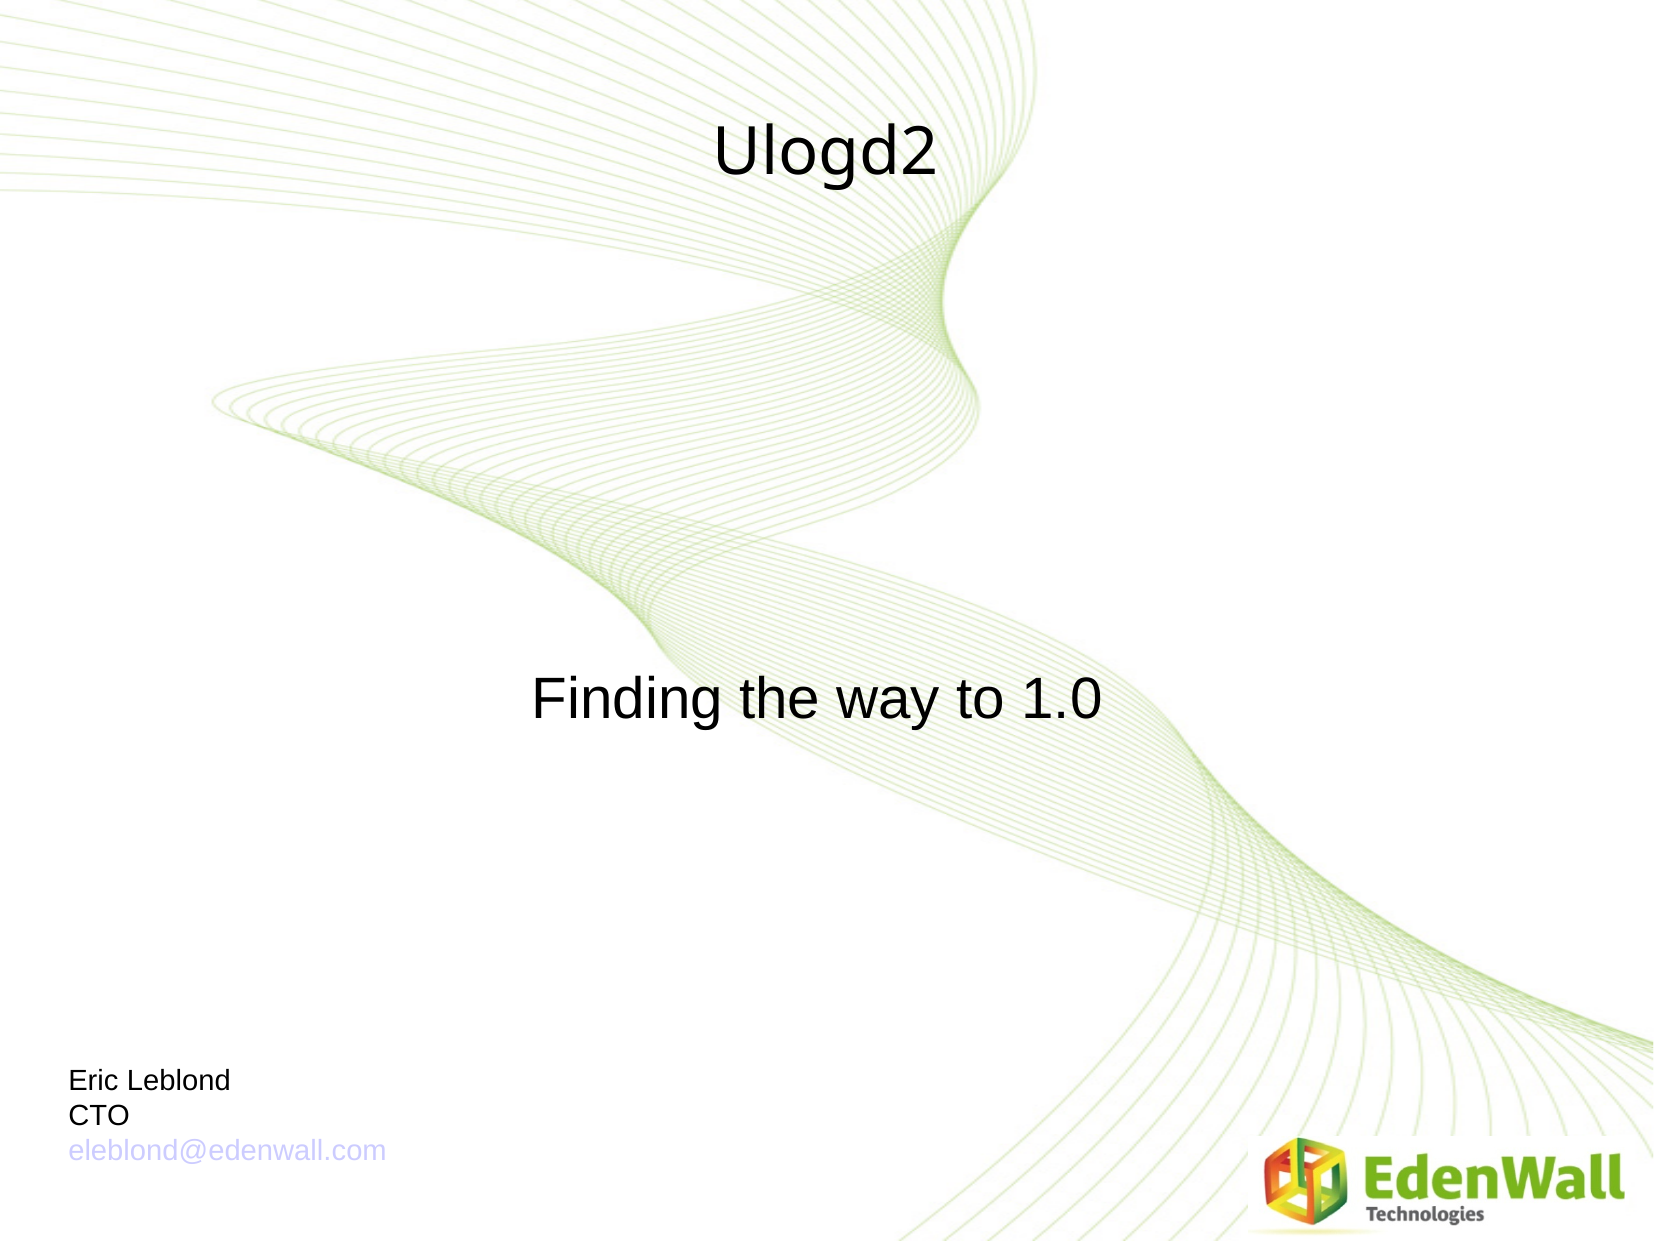

# Ulogd2
Finding the way to 1.0
Eric Leblond
CTO
eleblond@edenwall.com